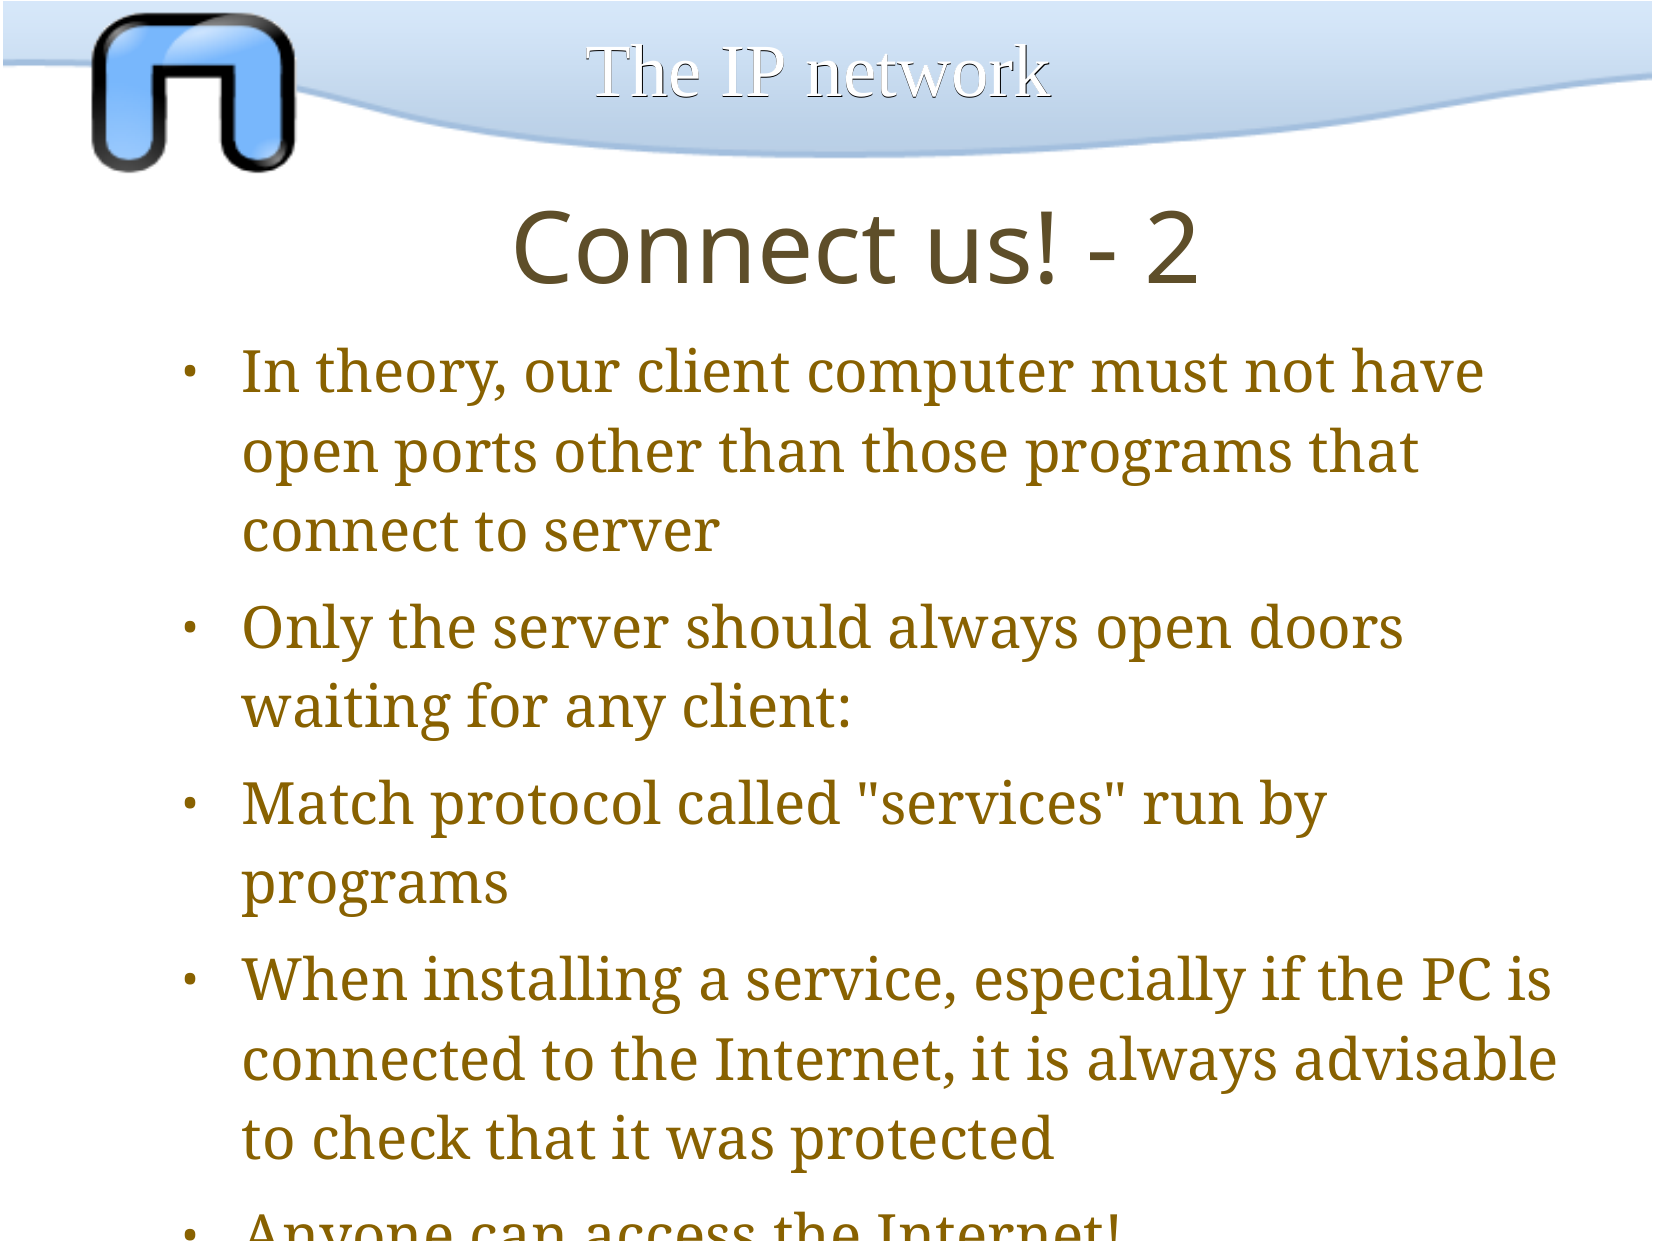

The IP network
Connect us! - 2
# In theory, our client computer must not have open ports other than those programs that connect to server
Only the server should always open doors waiting for any client:
Match protocol called "services" run by programs
When installing a service, especially if the PC is connected to the Internet, it is always advisable to check that it was protected
Anyone can access the Internet!